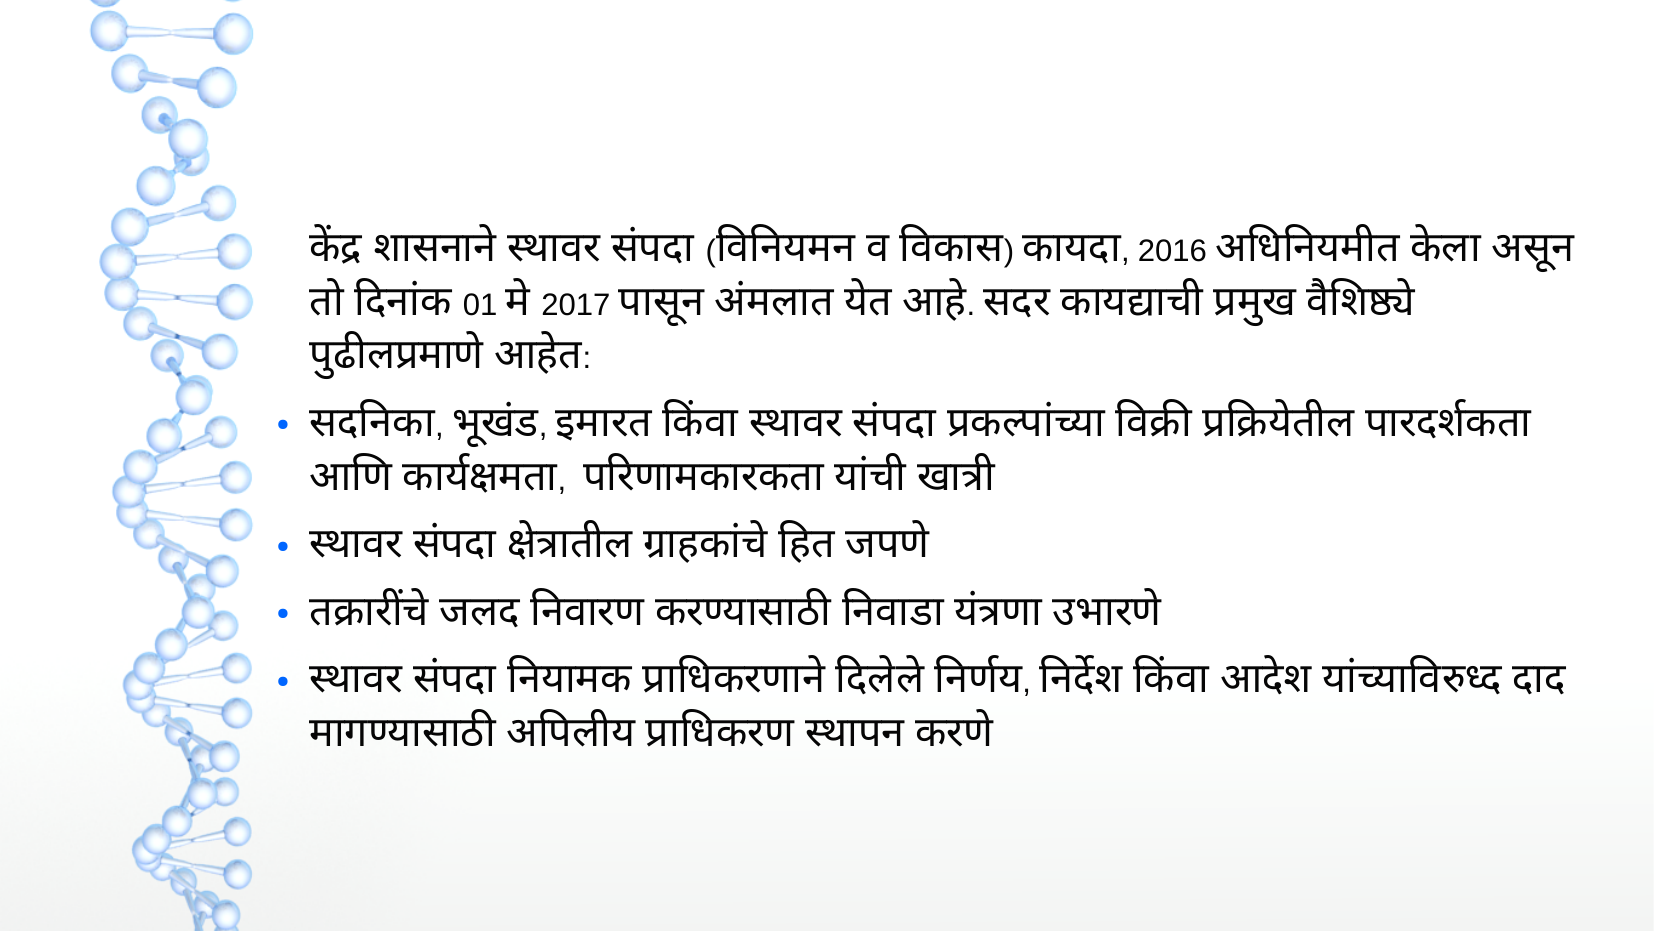

# केंद्र शासनाने स्थावर संपदा (विनियमन व विकास) कायदा, 2016 अधिनियमीत केला असून तो दिनांक 01 मे 2017 पासून अंमलात येत आहे. सदर कायद्याची प्रमुख वैशिष्ठ्ये पुढीलप्रमाणे आहेत:
सदनिका, भूखंड, इमारत किंवा स्थावर संपदा प्रकल्पांच्या विक्री प्रक्रियेतील पारदर्शकता आणि कार्यक्षमता, परिणामकारकता यांची खात्री
स्थावर संपदा क्षेत्रातील ग्राहकांचे हित जपणे
तक्रारींचे जलद निवारण करण्यासाठी निवाडा यंत्रणा उभारणे
स्थावर संपदा नियामक प्राधिकरणाने दिलेले निर्णय, निर्देश किंवा आदेश यांच्याविरुध्द दाद मागण्यासाठी अपिलीय प्राधिकरण स्थापन करणे